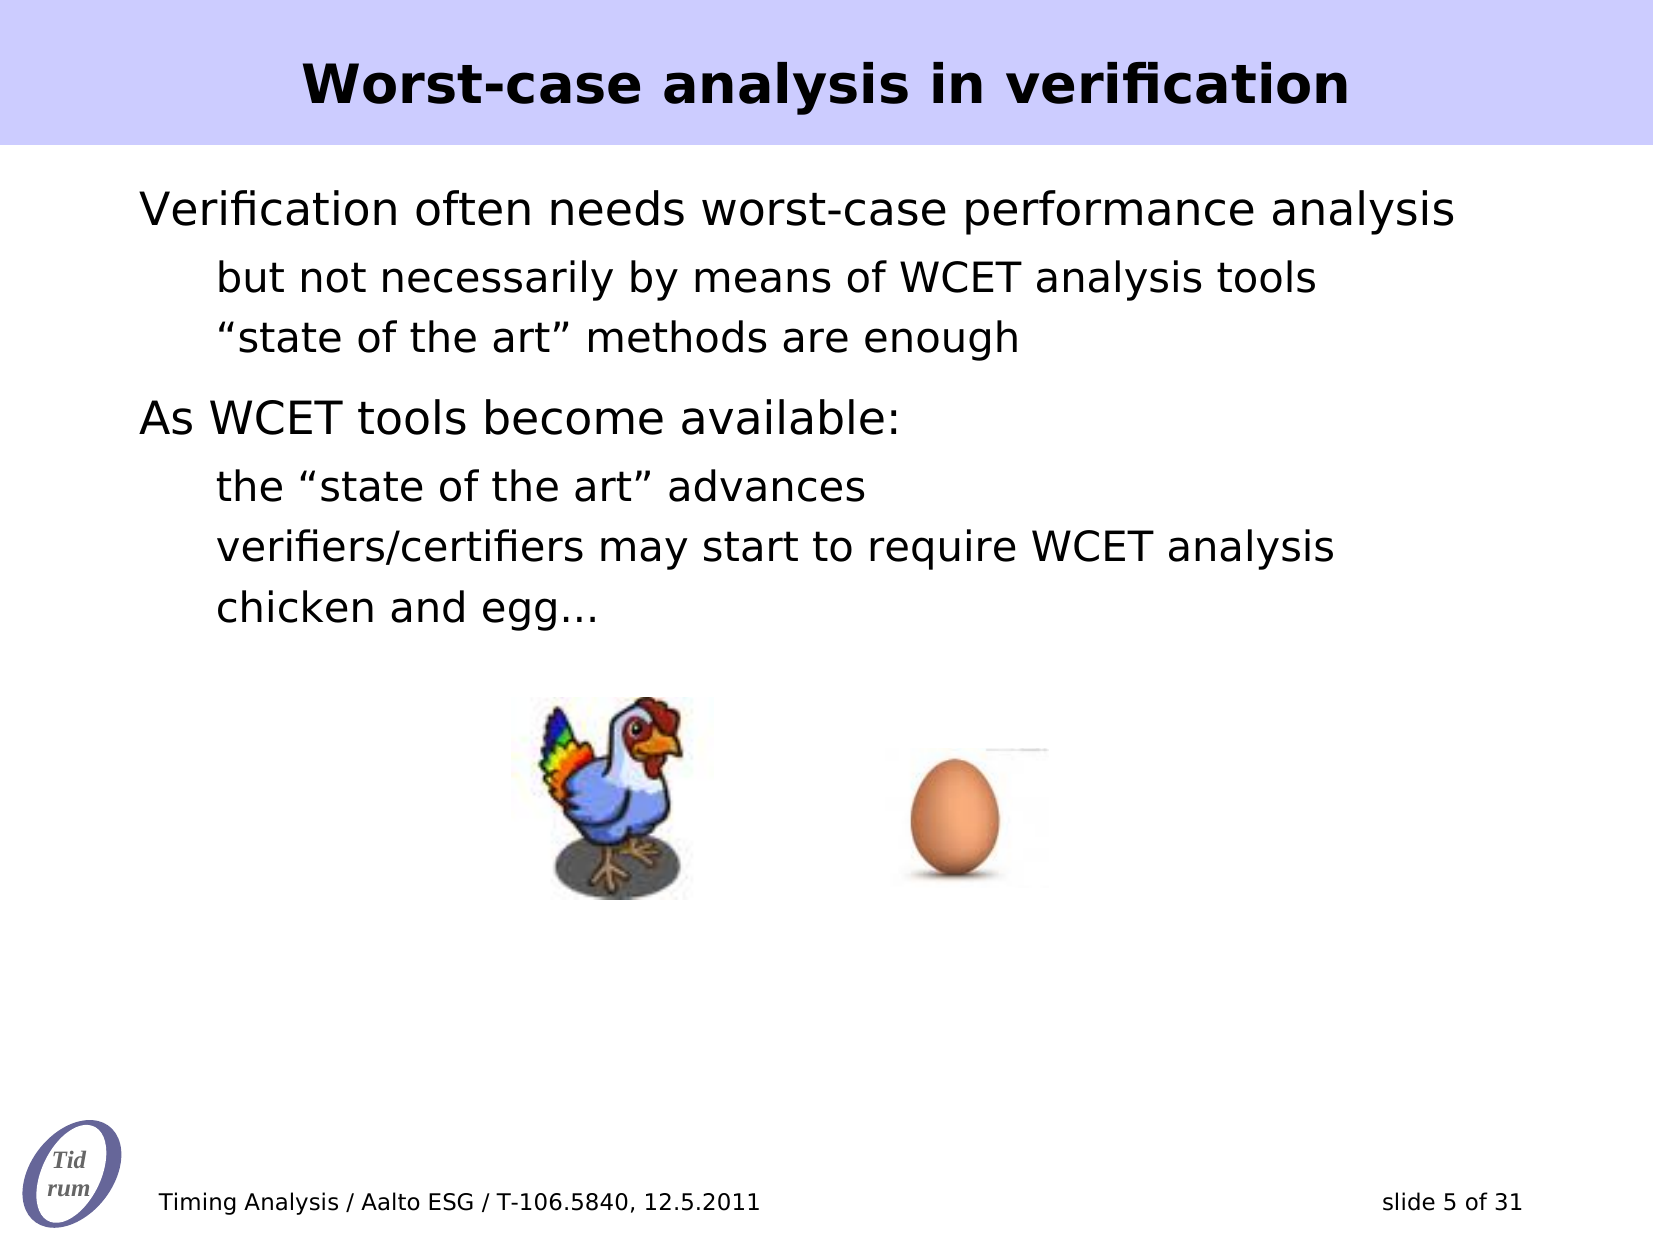

# Worst-case analysis in verification
Verification often needs worst-case performance analysis
but not necessarily by means of WCET analysis tools
“state of the art” methods are enough
As WCET tools become available:
the “state of the art” advances
verifiers/certifiers may start to require WCET analysis
chicken and egg...